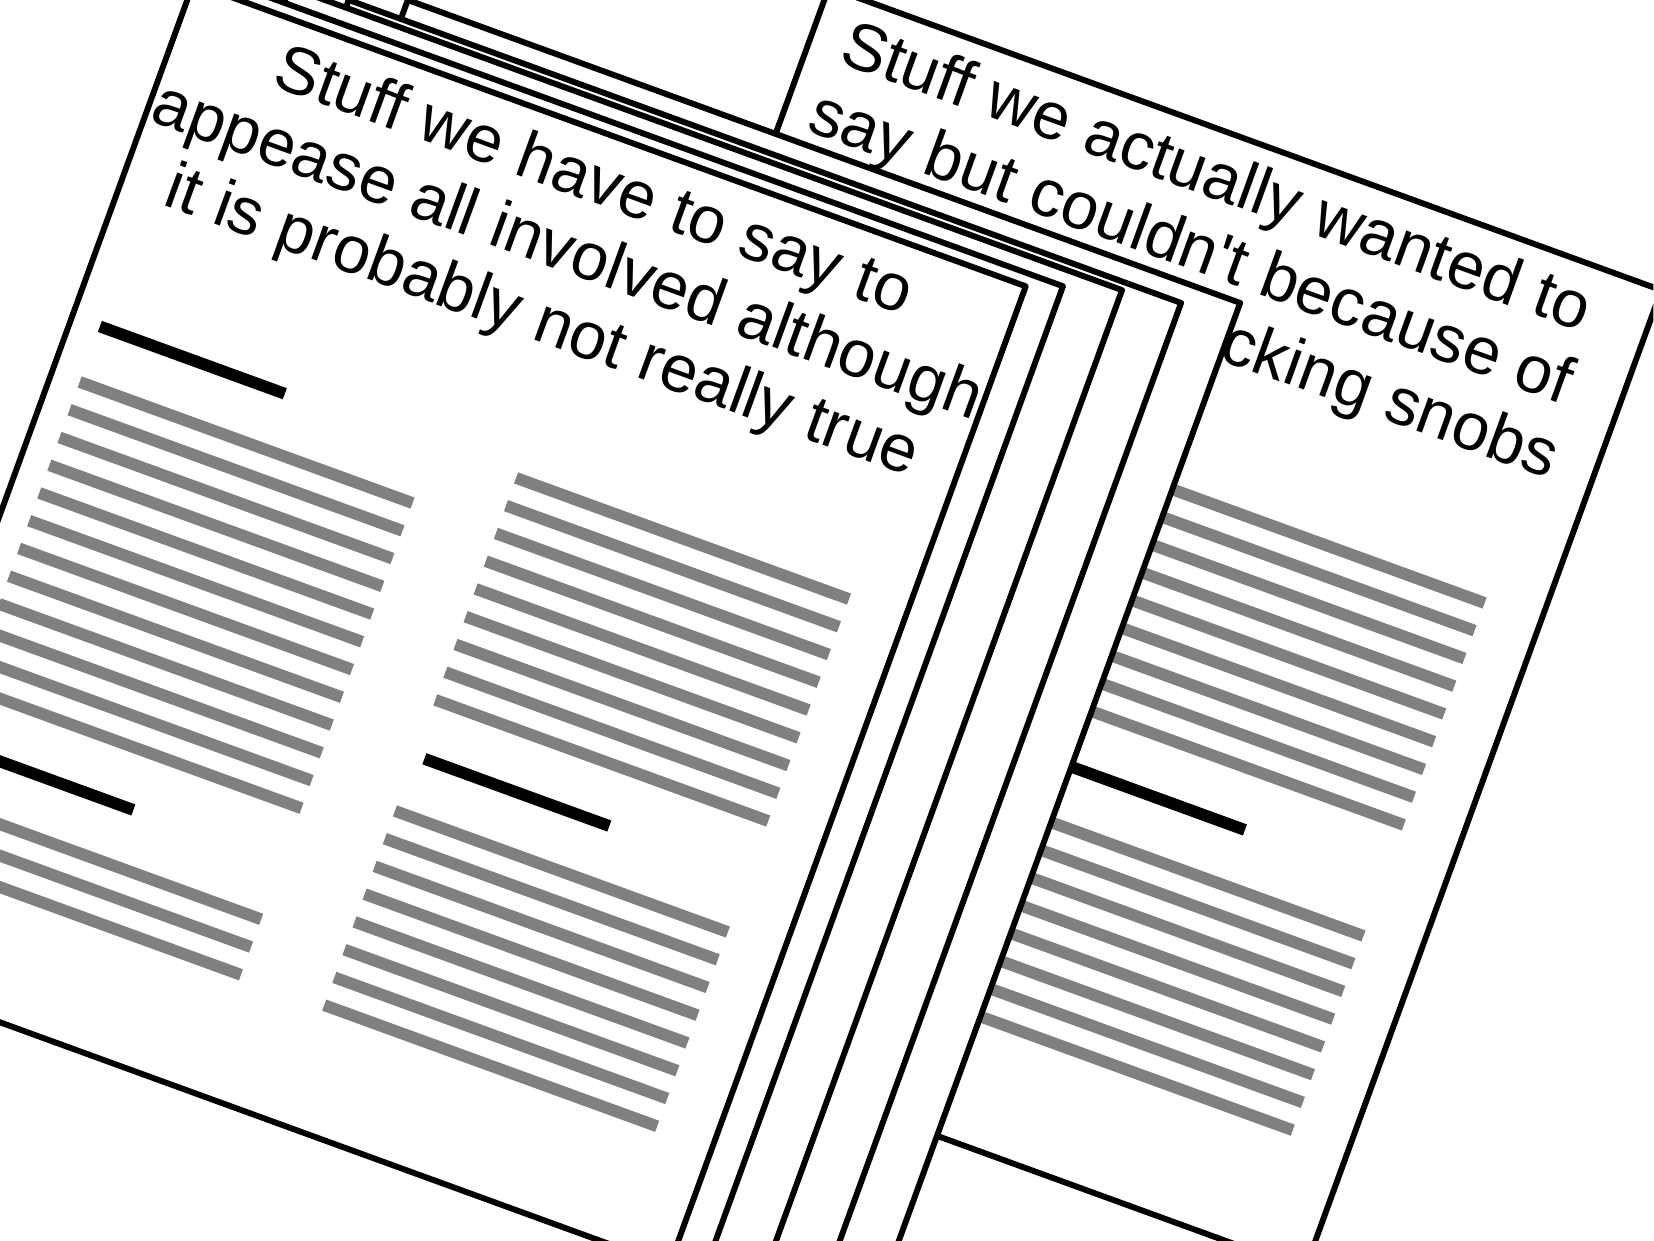

Stuff we have to say to appease all involved although it is probably not really true
Stuff we actually wanted to say but couldn't because of those damn mocking snobs